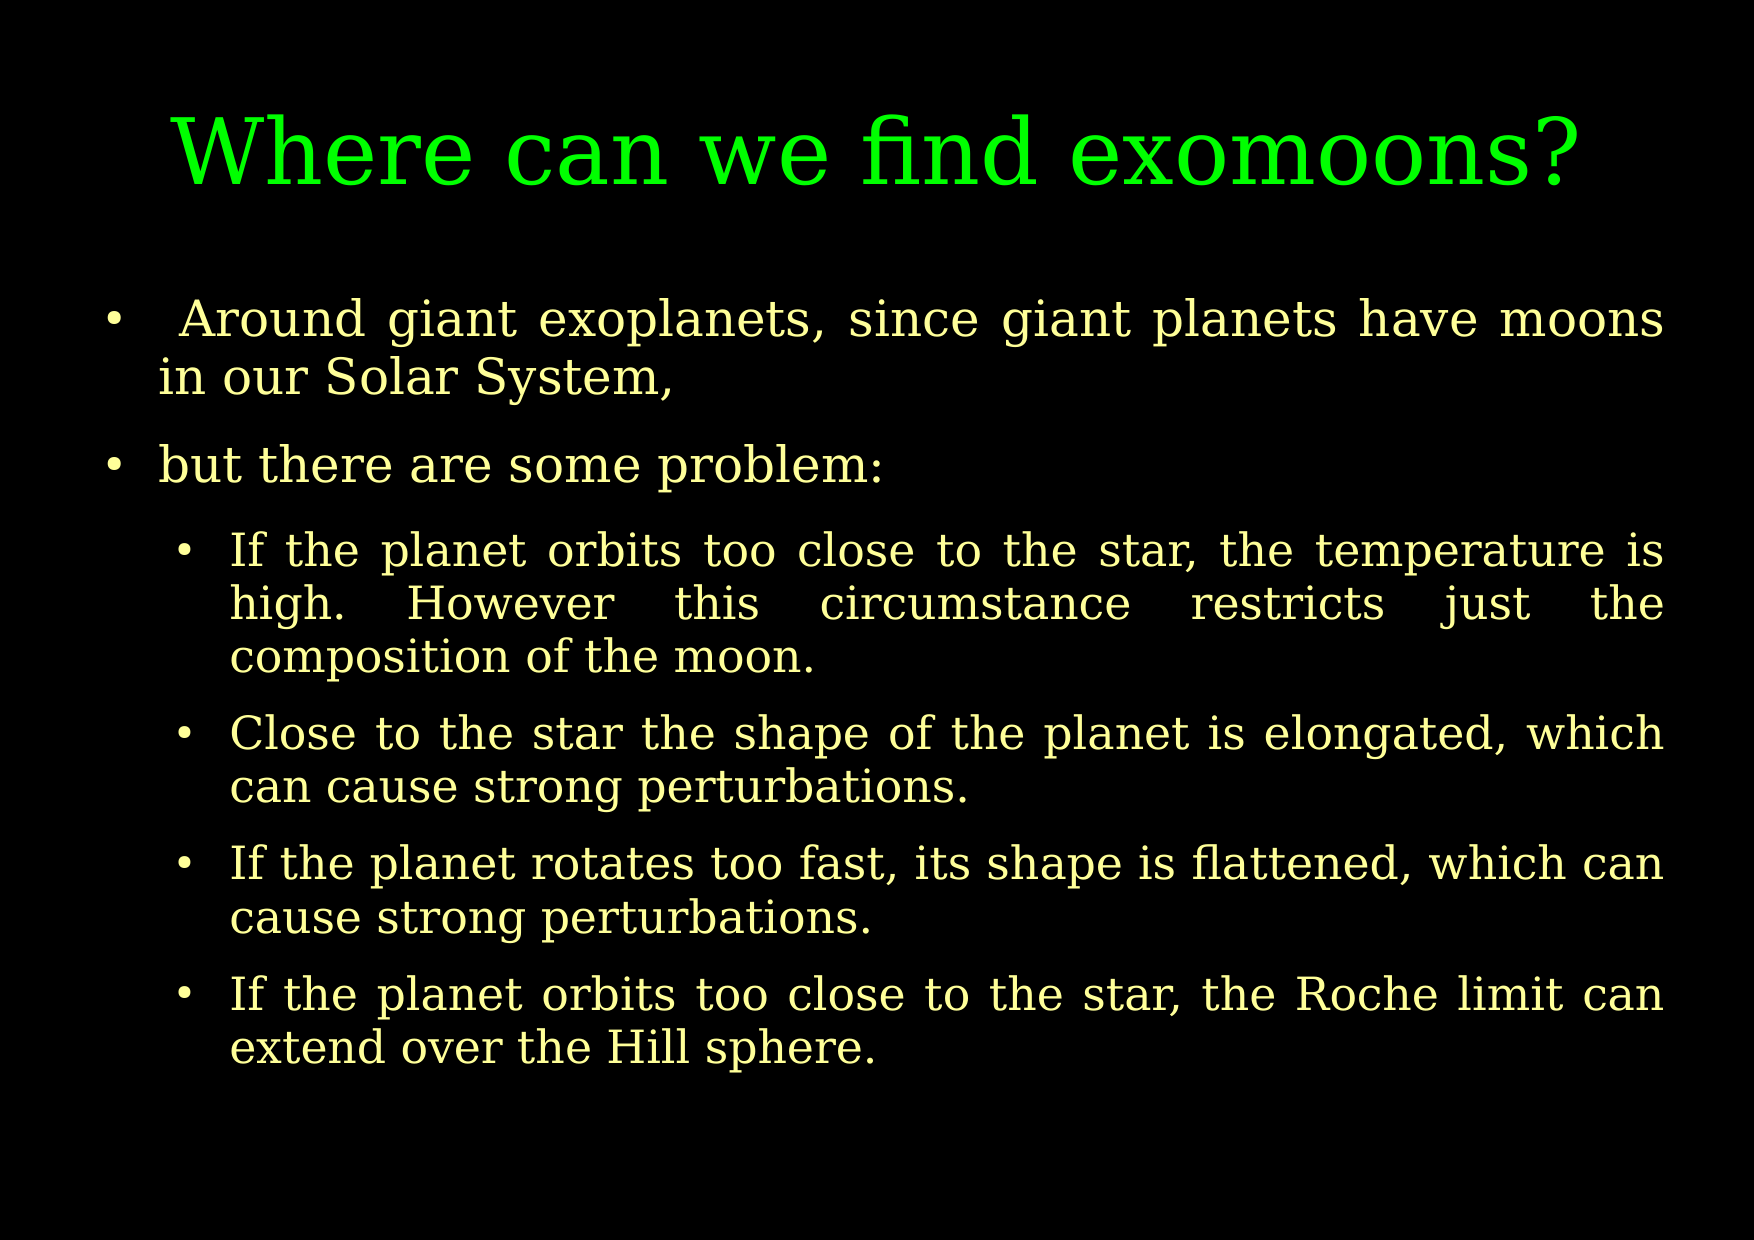

# Where can we find exomoons?
 Around giant exoplanets, since giant planets have moons in our Solar System,
but there are some problem:
If the planet orbits too close to the star, the temperature is high. However this circumstance restricts just the composition of the moon.
Close to the star the shape of the planet is elongated, which can cause strong perturbations.
If the planet rotates too fast, its shape is flattened, which can cause strong perturbations.
If the planet orbits too close to the star, the Roche limit can extend over the Hill sphere.